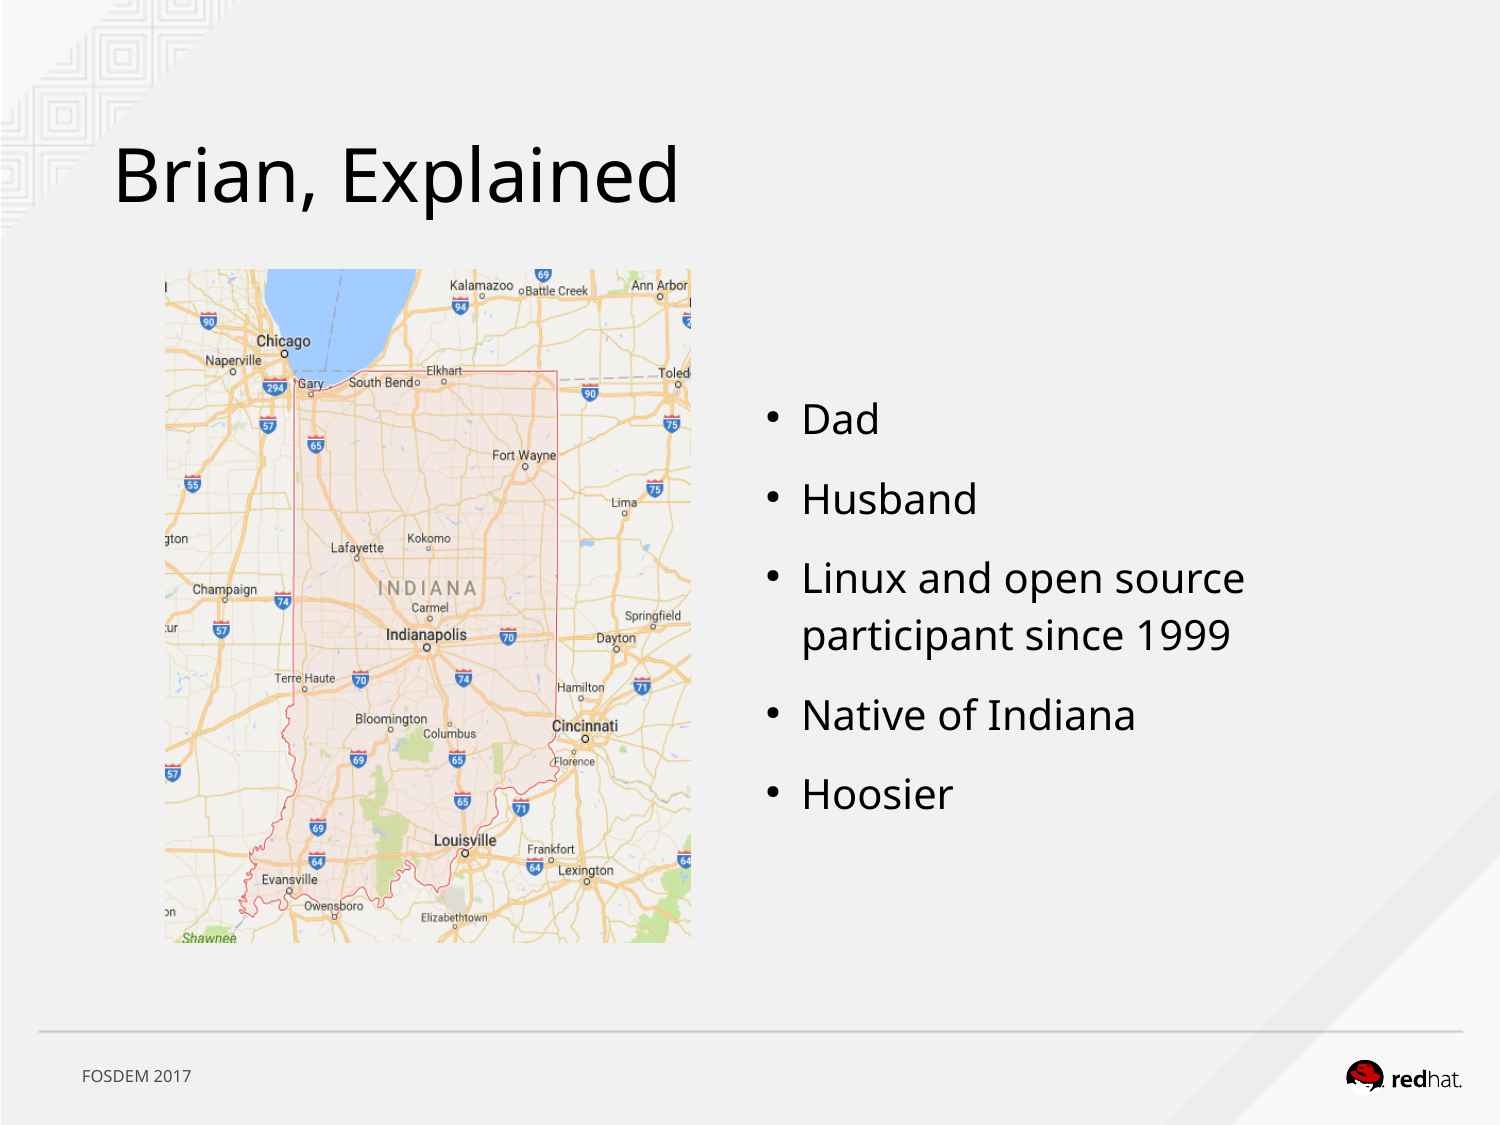

# Brian, Explained
Dad
Husband
Linux and open source participant since 1999
Native of Indiana
Hoosier
FOSDEM 2017